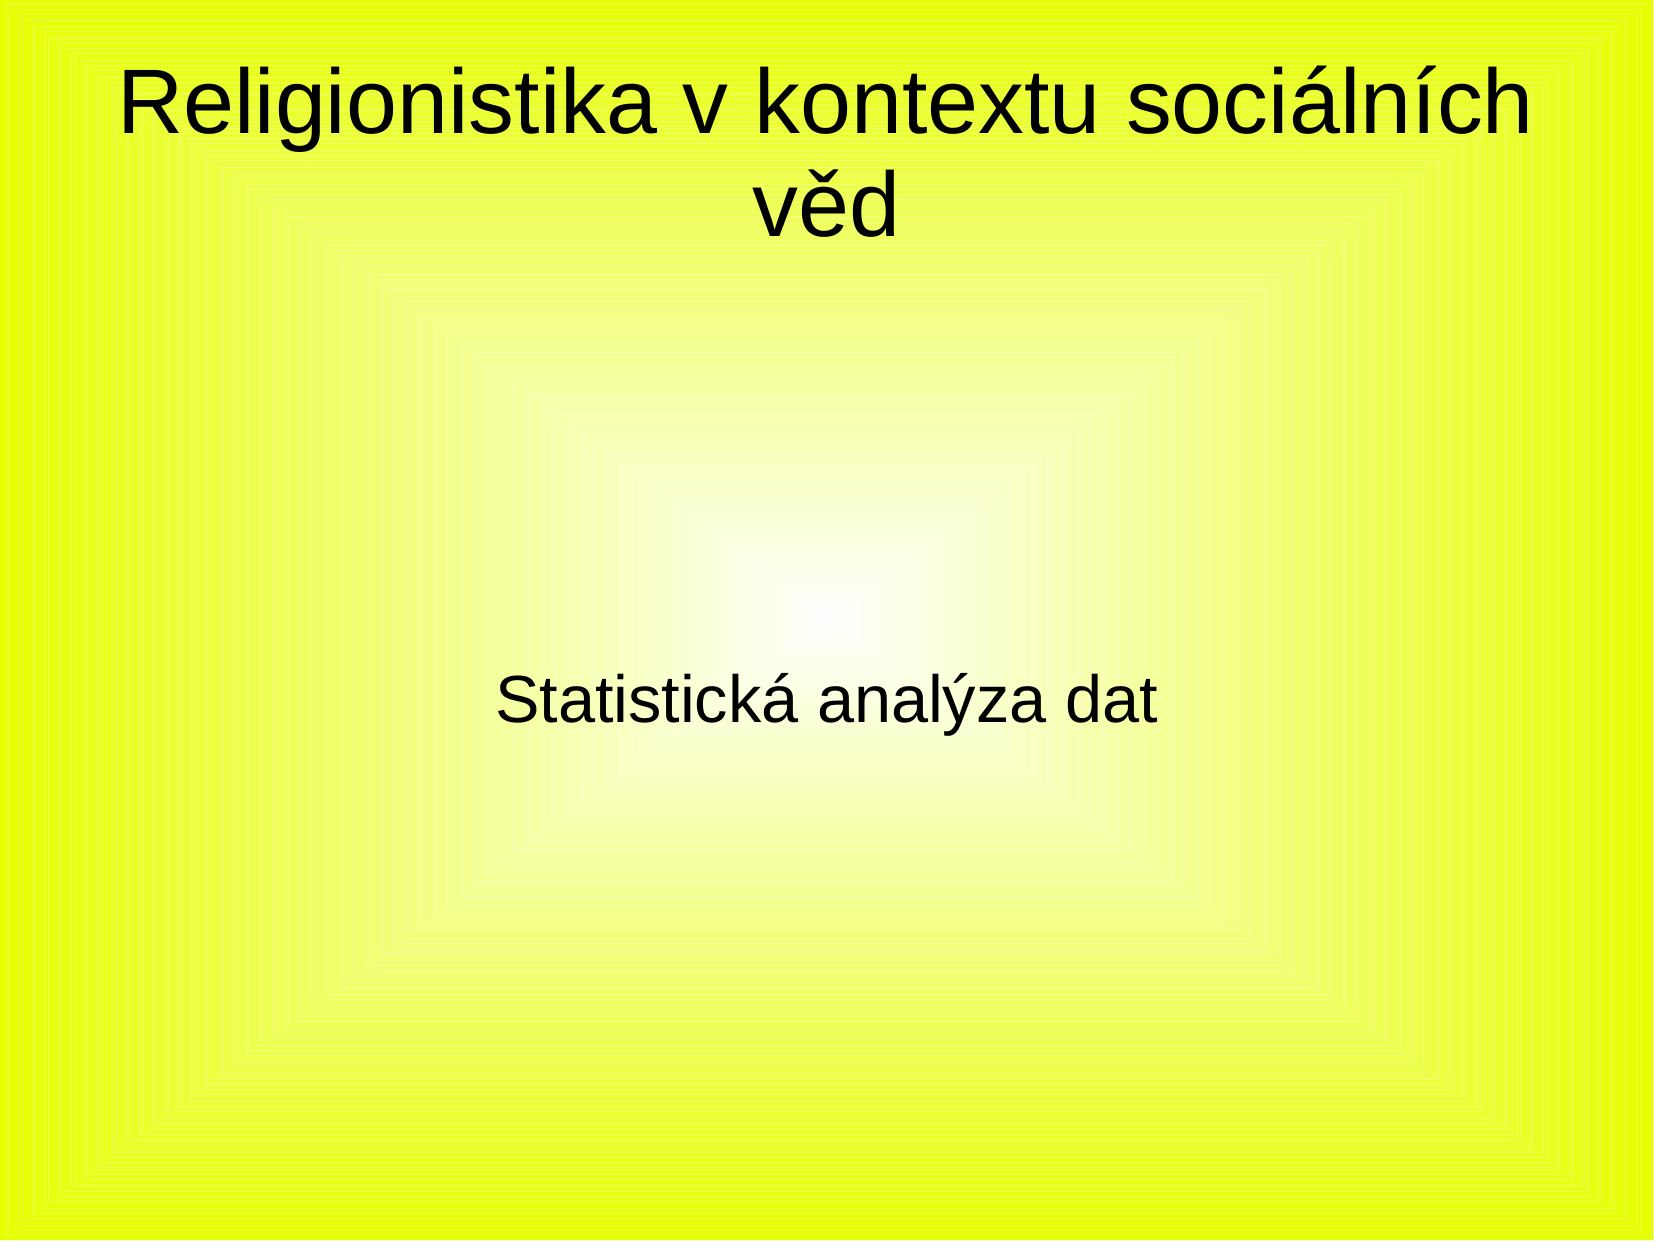

# Religionistika v kontextu sociálních věd
Statistická analýza dat